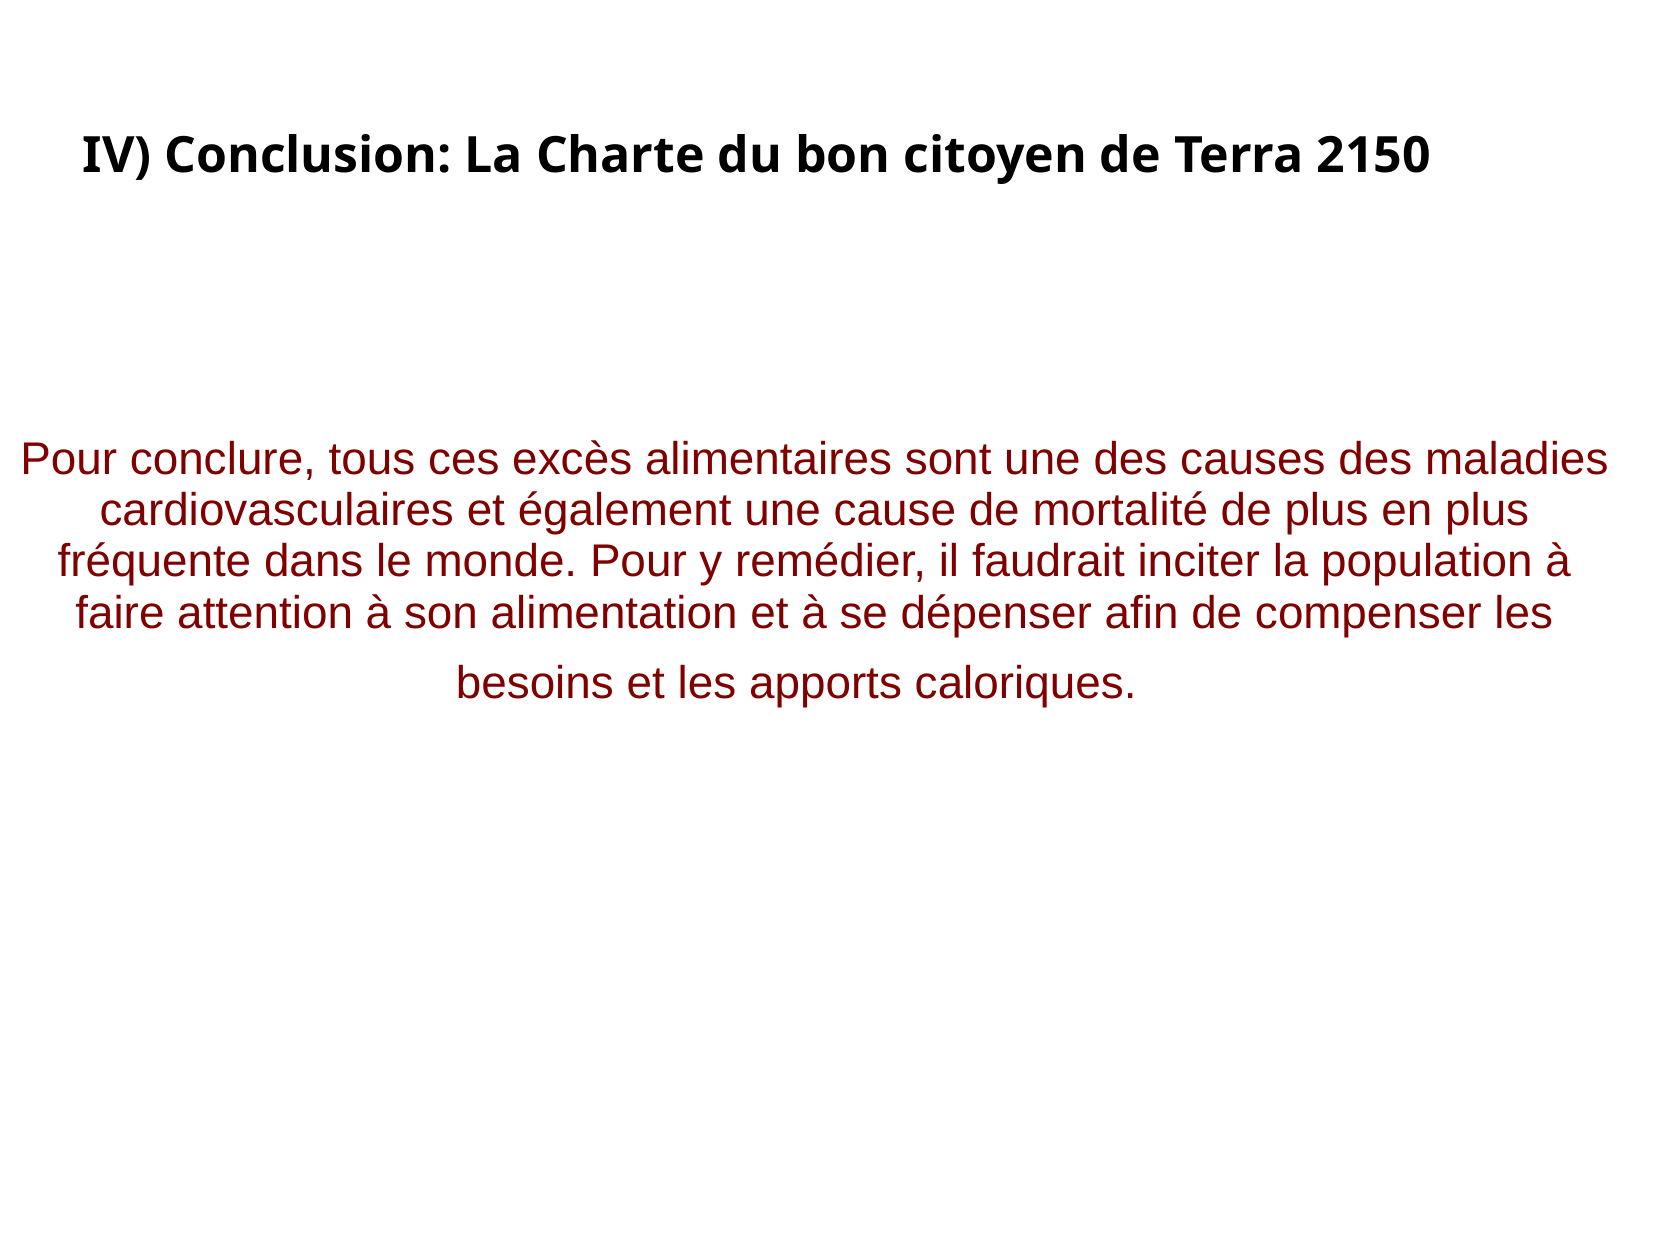

# IV) Conclusion: La Charte du bon citoyen de Terra 2150
Pour conclure, tous ces excès alimentaires sont une des causes des maladies cardiovasculaires et également une cause de mortalité de plus en plus fréquente dans le monde. Pour y remédier, il faudrait inciter la population à faire attention à son alimentation et à se dépenser afin de compenser les besoins et les apports caloriques.